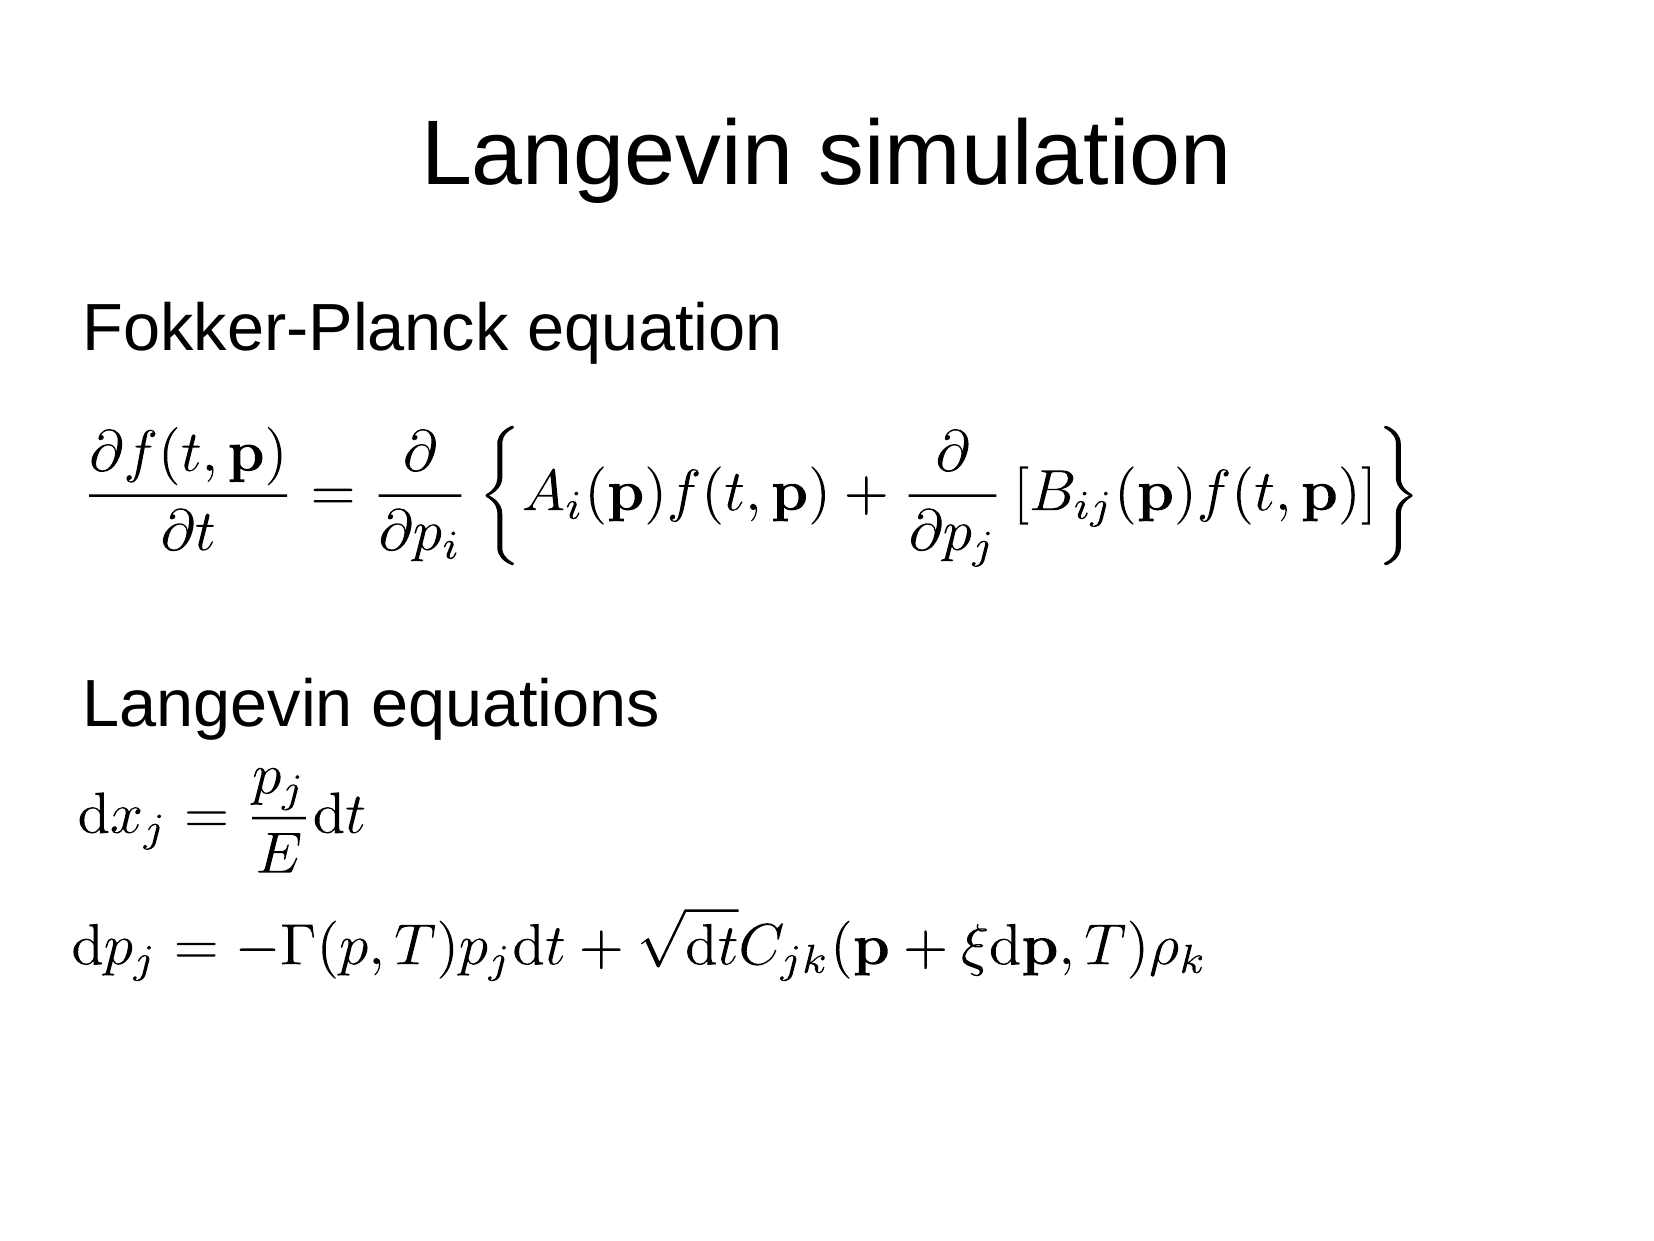

# Langevin simulation
Fokker-Planck equation
Langevin equations